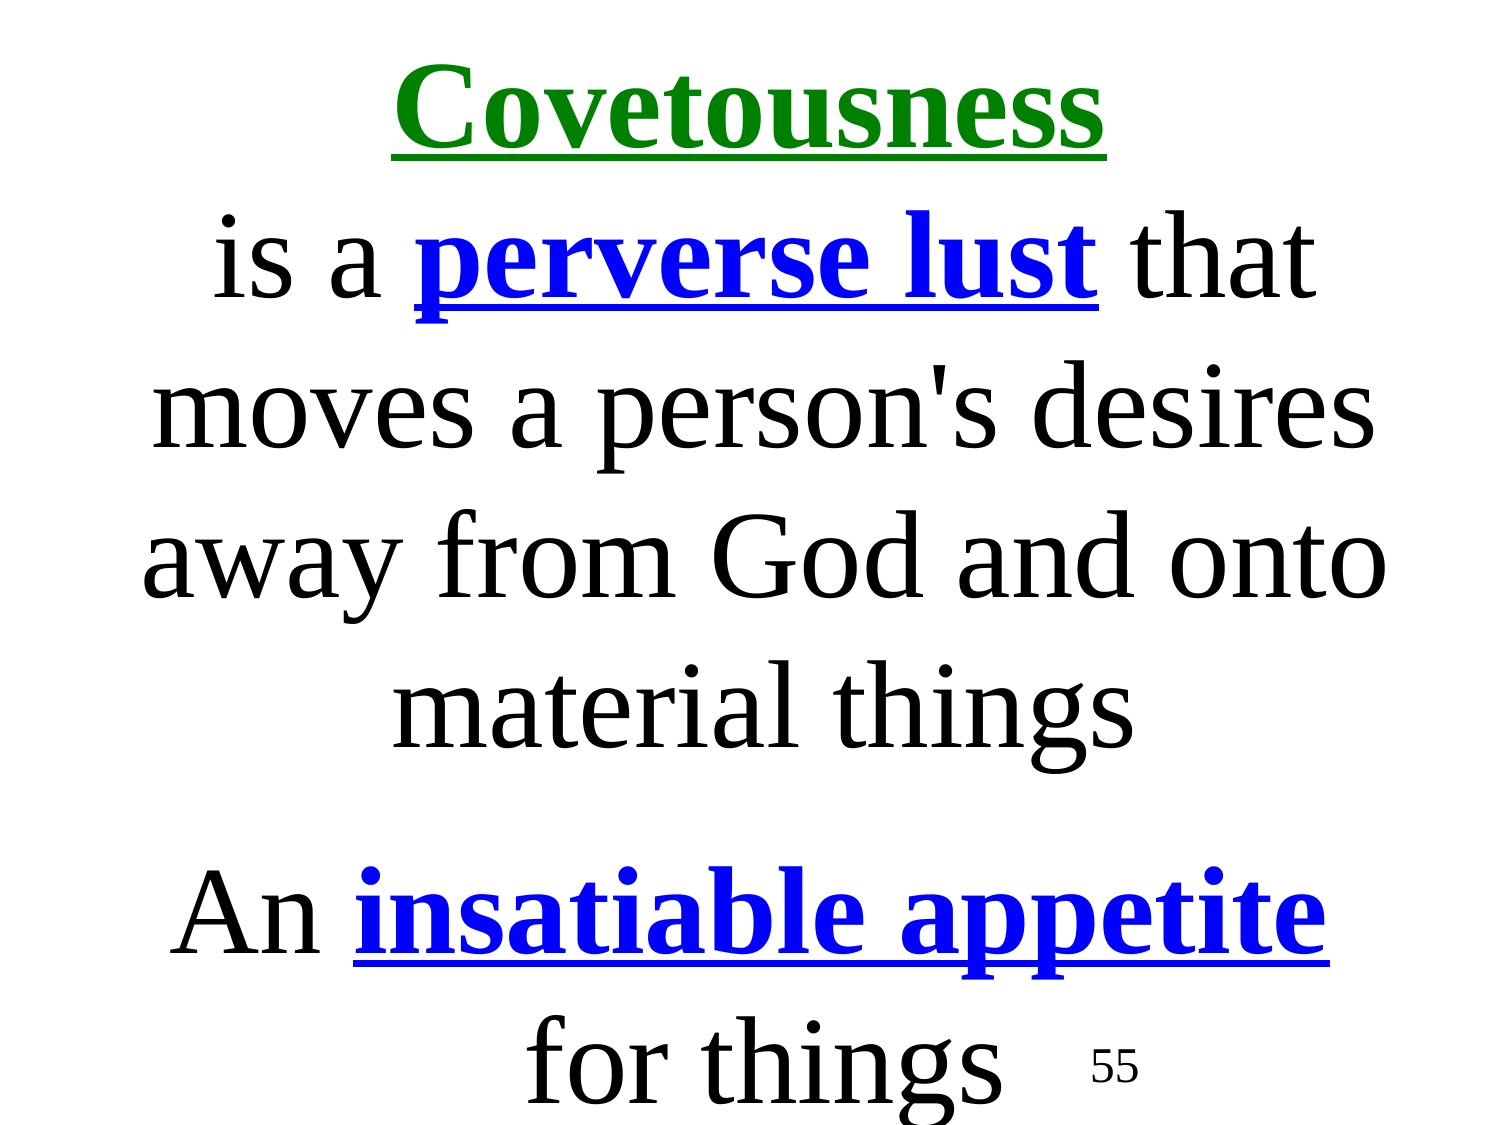

Covetousness
is a perverse lust that moves a person's desires away from God and onto material things
An insatiable appetite
for things
55